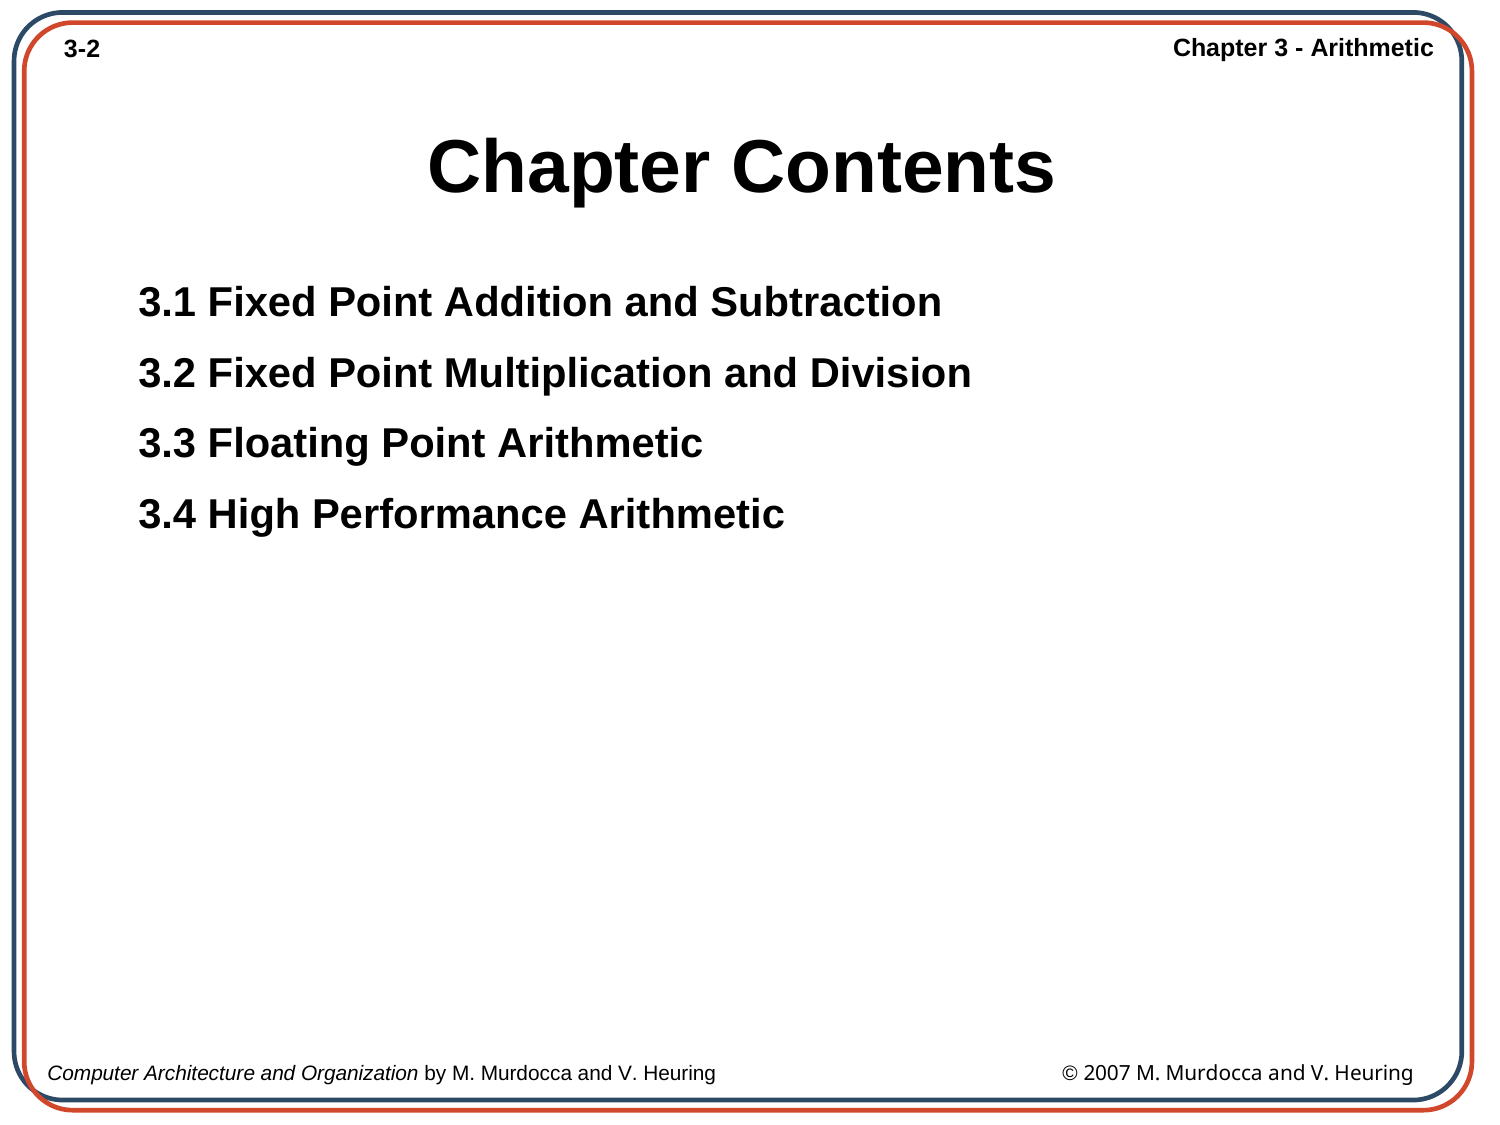

# Chapter Contents
3.1 Fixed Point Addition and Subtraction
3.2 Fixed Point Multiplication and Division
3.3 Floating Point Arithmetic
3.4 High Performance Arithmetic